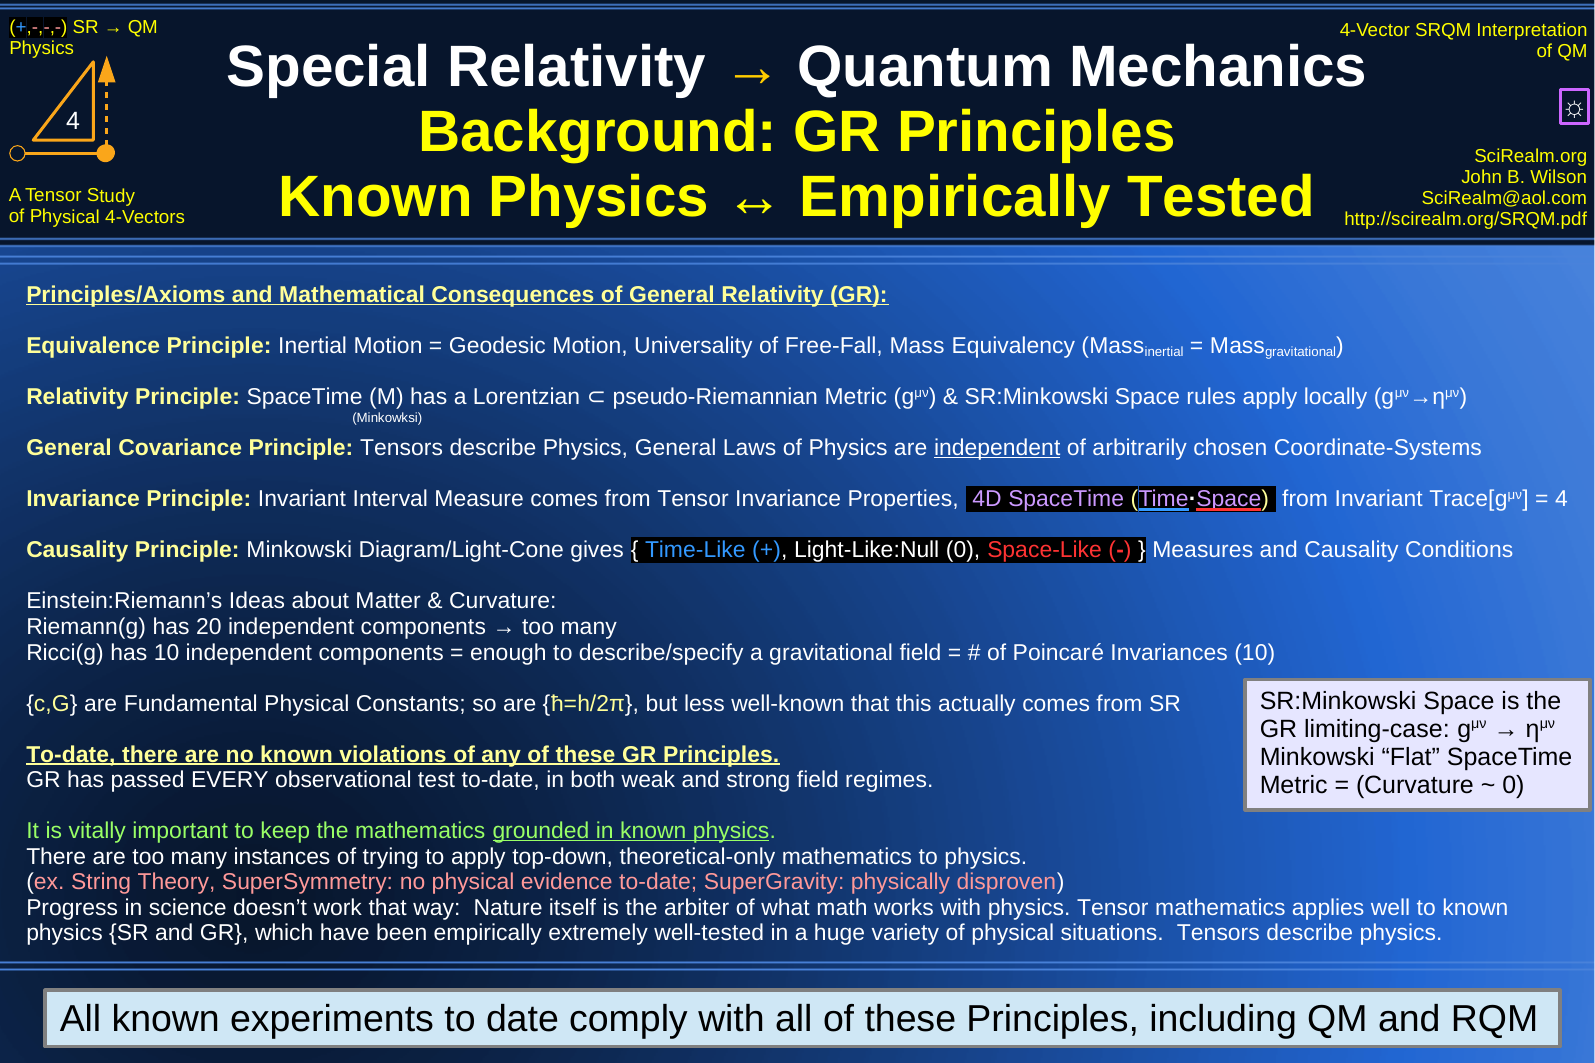

(+,-,-,-) SR → QM
Physics
A Tensor Study
of Physical 4-Vectors
4-Vector SRQM Interpretation
of QM
SciRealm.org
John B. Wilson
SciRealm@aol.com
http://scirealm.org/SRQM.pdf
# Special Relativity → Quantum Mechanics Background: GR Principles Known Physics ↔ Empirically Tested
4
☼
Principles/Axioms and Mathematical Consequences of General Relativity (GR):
Equivalence Principle: Inertial Motion = Geodesic Motion, Universality of Free-Fall, Mass Equivalency (Massinertial = Massgravitational)
Relativity Principle: SpaceTime (M) has a Lorentzian ⊂ pseudo-Riemannian Metric (gμν) & SR:Minkowski Space rules apply locally (gμν→ημν)
				 (Minkowksi)
General Covariance Principle: Tensors describe Physics, General Laws of Physics are independent of arbitrarily chosen Coordinate-Systems
Invariance Principle: Invariant Interval Measure comes from Tensor Invariance Properties, 4D SpaceTime (Time·Space) from Invariant Trace[gμν] = 4
Causality Principle: Minkowski Diagram/Light-Cone gives { Time-Like (+), Light-Like:Null (0), Space-Like (-) } Measures and Causality Conditions
Einstein:Riemann’s Ideas about Matter & Curvature:
Riemann(g) has 20 independent components → too many
Ricci(g) has 10 independent components = enough to describe/specify a gravitational field = # of Poincaré Invariances (10)
{c,G} are Fundamental Physical Constants; so are {ћ=h/2π}, but less well-known that this actually comes from SR
To-date, there are no known violations of any of these GR Principles.
GR has passed EVERY observational test to-date, in both weak and strong field regimes.
It is vitally important to keep the mathematics grounded in known physics.
There are too many instances of trying to apply top-down, theoretical-only mathematics to physics.
(ex. String Theory, SuperSymmetry: no physical evidence to-date; SuperGravity: physically disproven)
Progress in science doesn’t work that way: Nature itself is the arbiter of what math works with physics. Tensor mathematics applies well to known physics {SR and GR}, which have been empirically extremely well-tested in a huge variety of physical situations. Tensors describe physics.
SR:Minkowski Space is the
GR limiting-case: gμν → ημν Minkowski “Flat” SpaceTime Metric = (Curvature ~ 0)
All known experiments to date comply with all of these Principles, including QM and RQM